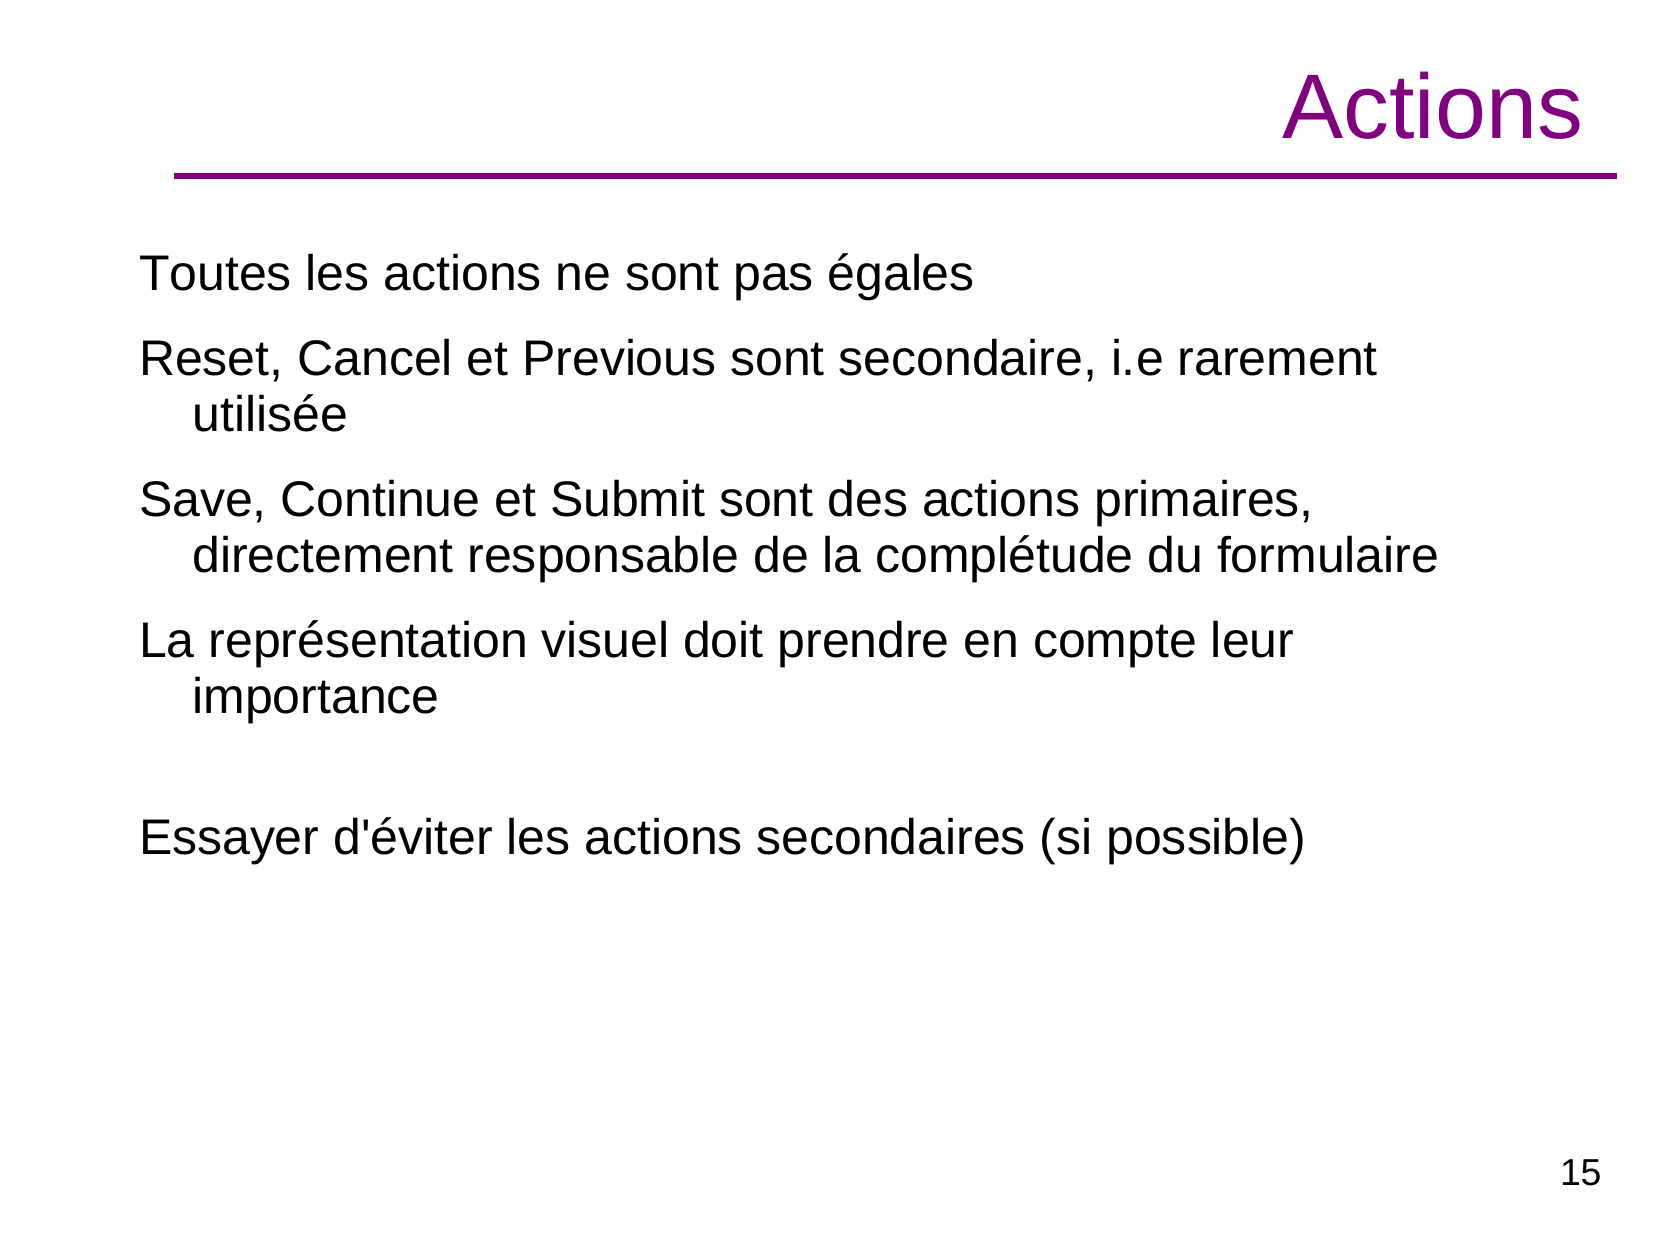

# Actions
Toutes les actions ne sont pas égales
Reset, Cancel et Previous sont secondaire, i.e rarement utilisée
Save, Continue et Submit sont des actions primaires, directement responsable de la complétude du formulaire
La représentation visuel doit prendre en compte leur importance
Essayer d'éviter les actions secondaires (si possible)